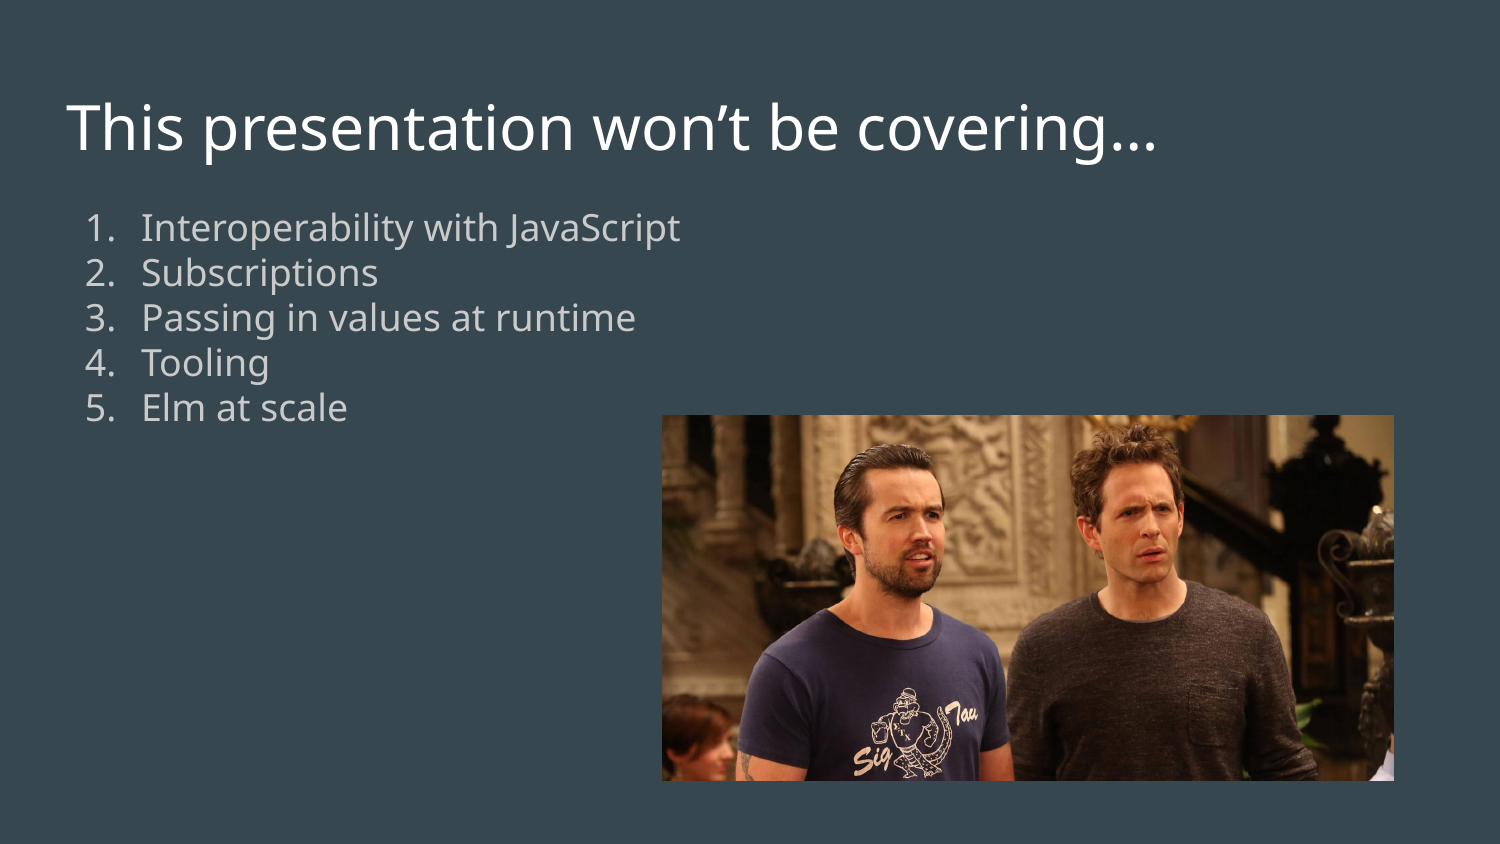

# This presentation won’t be covering…
Interoperability with JavaScript
Subscriptions
Passing in values at runtime
Tooling
Elm at scale